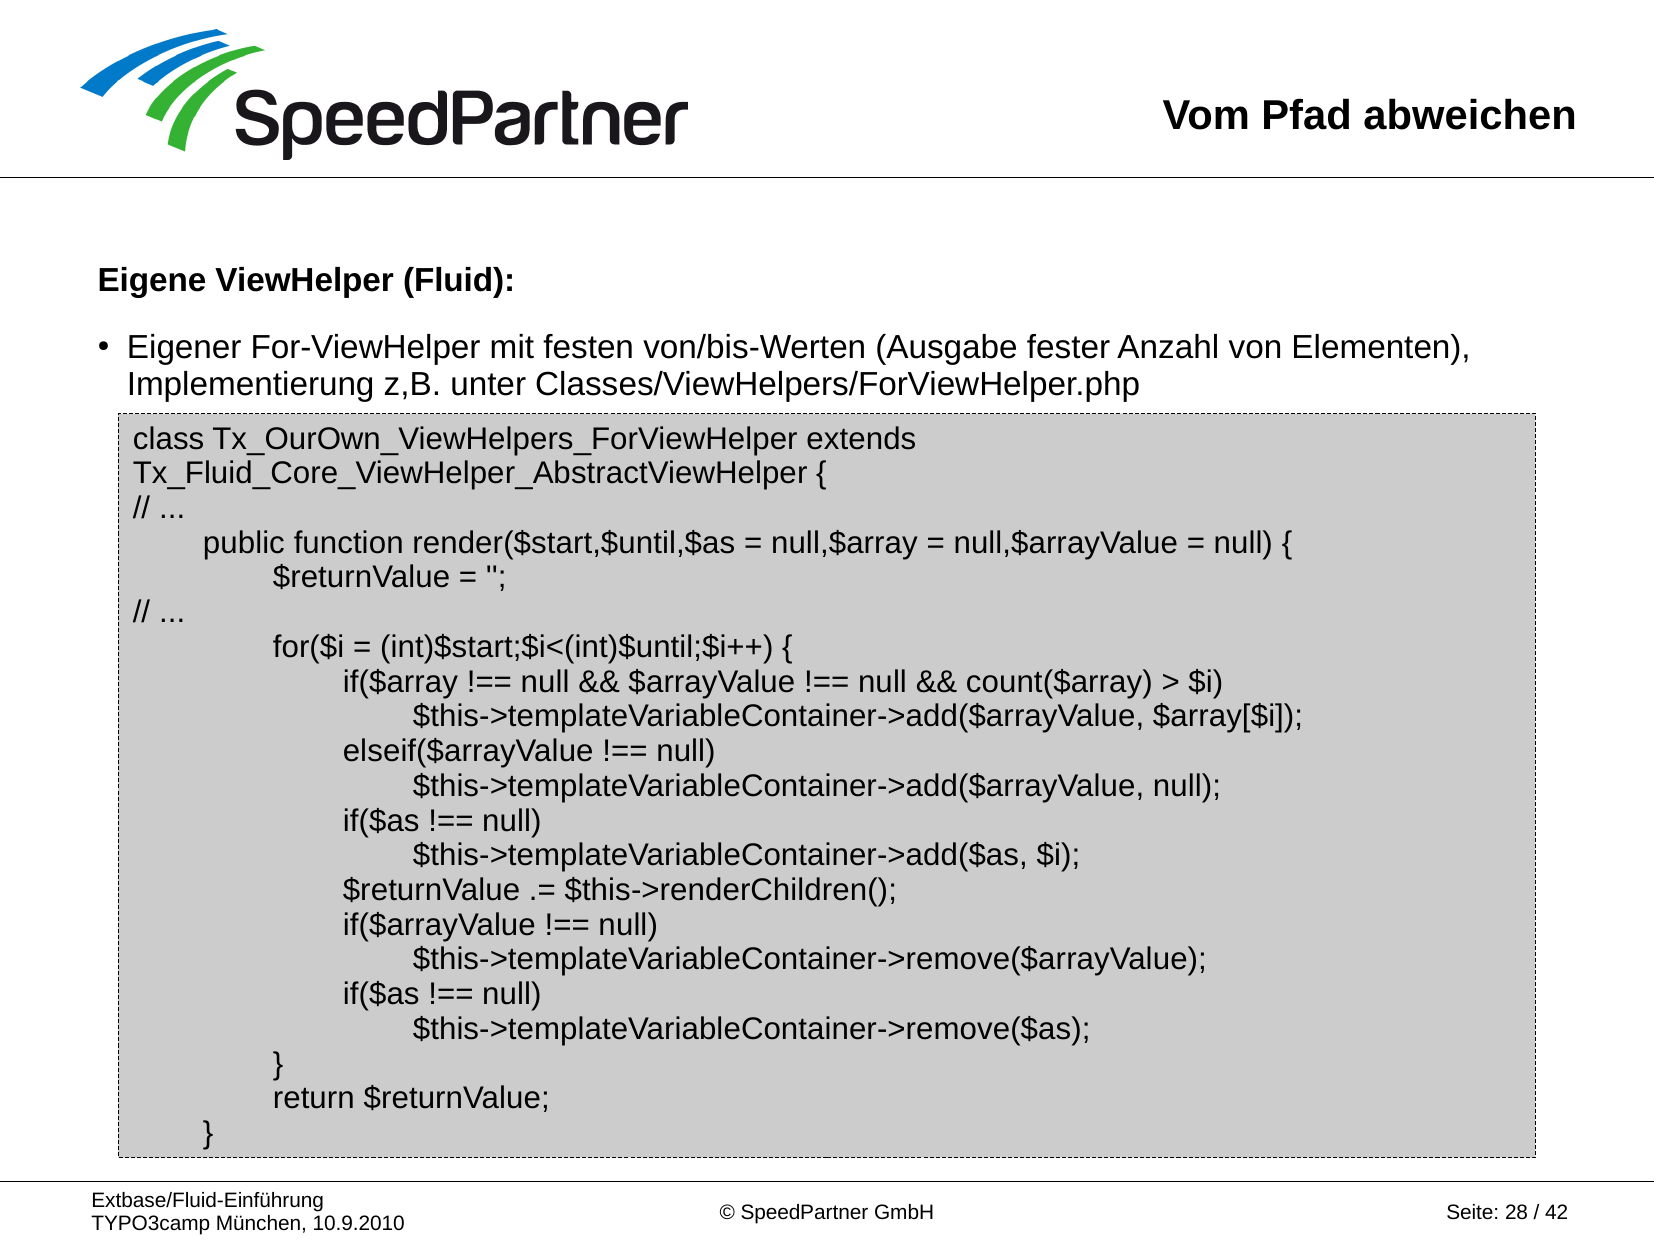

# Vom Pfad abweichen
Eigene ViewHelper (Fluid):
Eigener For-ViewHelper mit festen von/bis-Werten (Ausgabe fester Anzahl von Elementen),
Implementierung z,B. unter Classes/ViewHelpers/ForViewHelper.php
class Tx_OurOwn_ViewHelpers_ForViewHelper extends Tx_Fluid_Core_ViewHelper_AbstractViewHelper {
// ...
 public function render($start,$until,$as = null,$array = null,$arrayValue = null) {
 $returnValue = '';
// ...
 for($i = (int)$start;$i<(int)$until;$i++) {
 if($array !== null && $arrayValue !== null && count($array) > $i)
 $this->templateVariableContainer->add($arrayValue, $array[$i]);
 elseif($arrayValue !== null)
 $this->templateVariableContainer->add($arrayValue, null);
 if($as !== null)
 $this->templateVariableContainer->add($as, $i);
 $returnValue .= $this->renderChildren();
 if($arrayValue !== null)
 $this->templateVariableContainer->remove($arrayValue);
 if($as !== null)
 $this->templateVariableContainer->remove($as);
 }
 return $returnValue;
 }